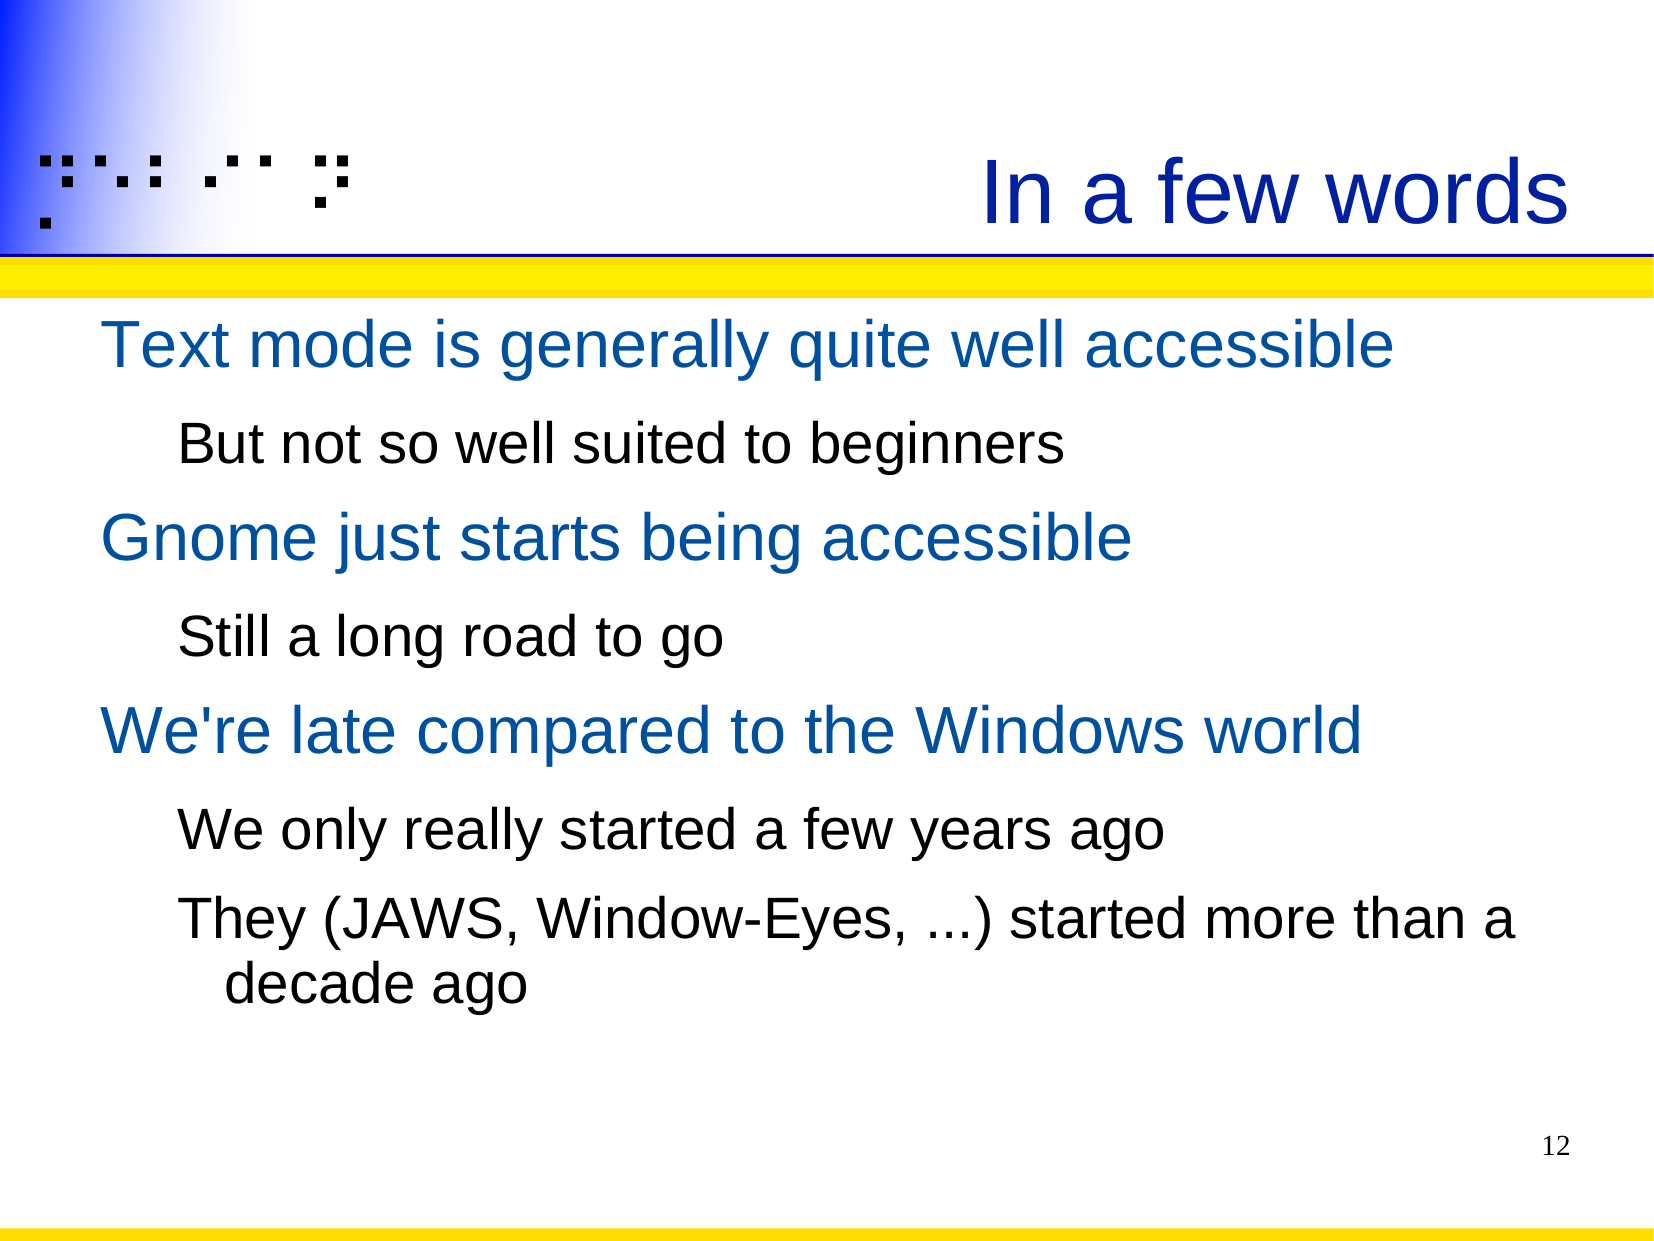

# In a few words
Text mode is generally quite well accessible
But not so well suited to beginners
Gnome just starts being accessible
Still a long road to go
We're late compared to the Windows world
We only really started a few years ago
They (JAWS, Window-Eyes, ...) started more than a decade ago
12